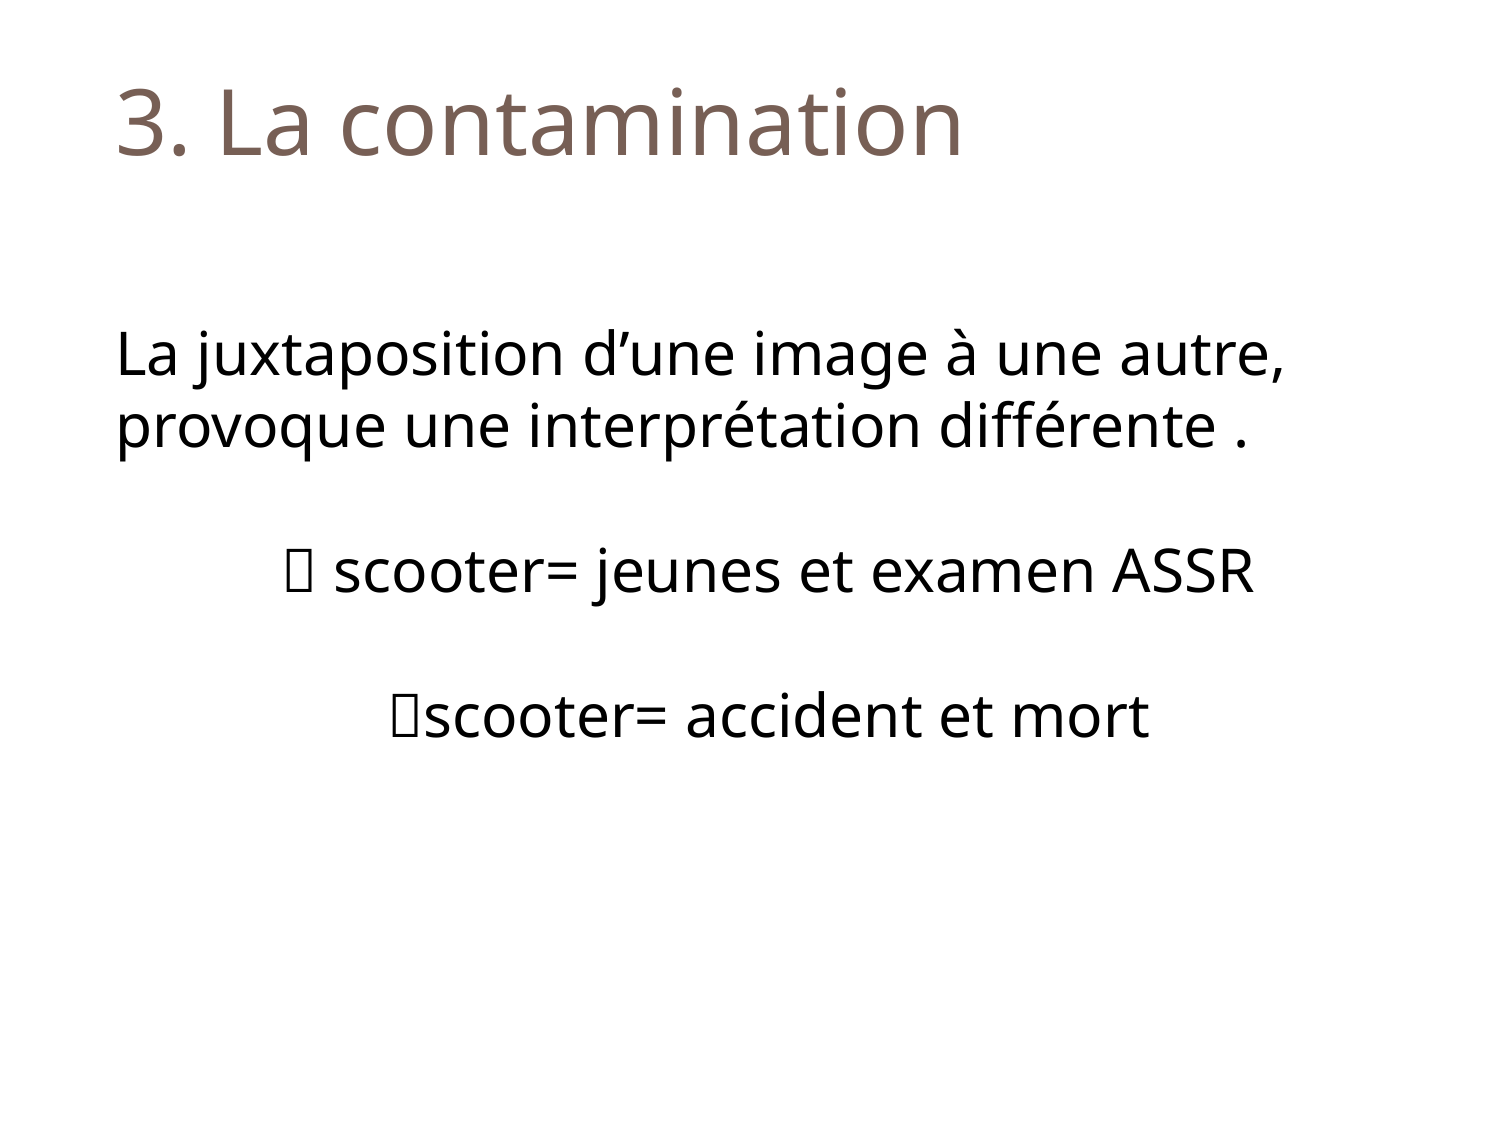

3. La contamination
La juxtaposition d’une image à une autre, provoque une interprétation différente .
 scooter= jeunes et examen ASSR
scooter= accident et mort